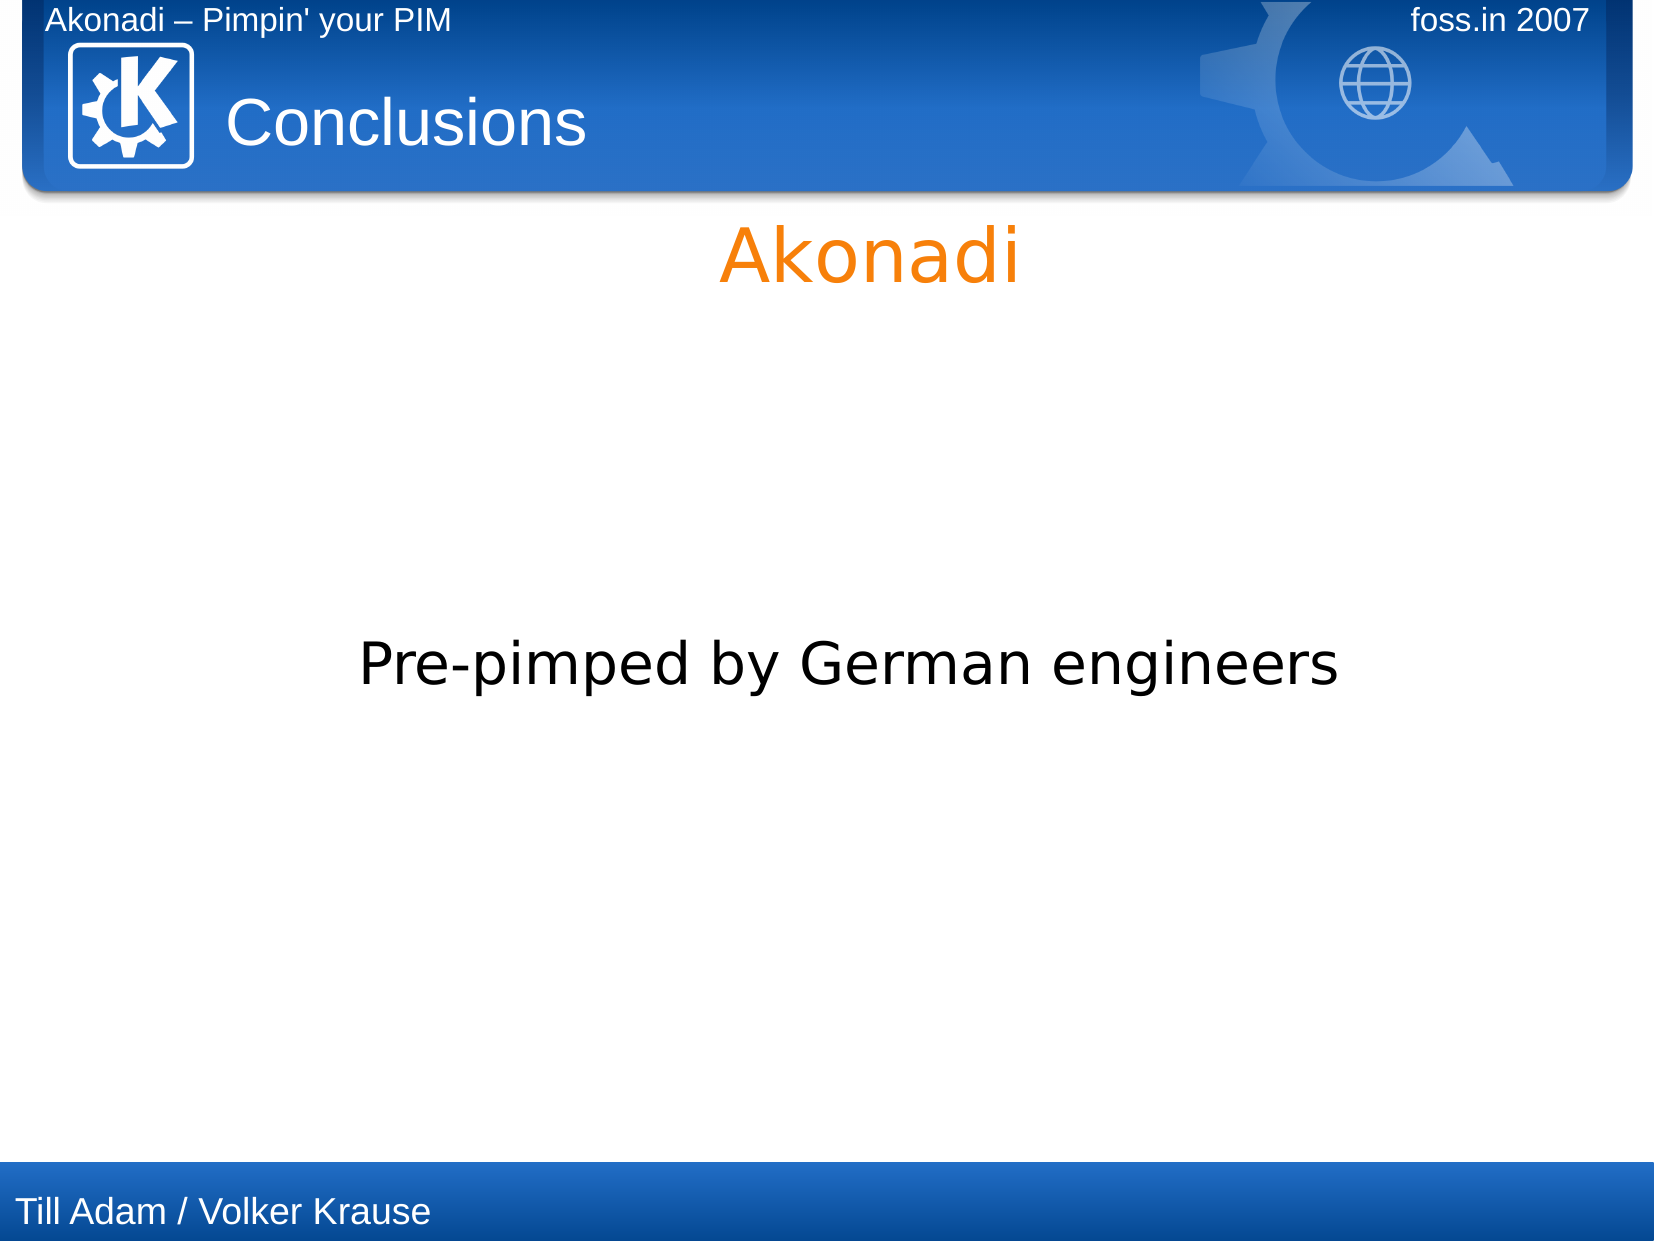

# Conclusions
Akonadi
Pre-pimped by German engineers